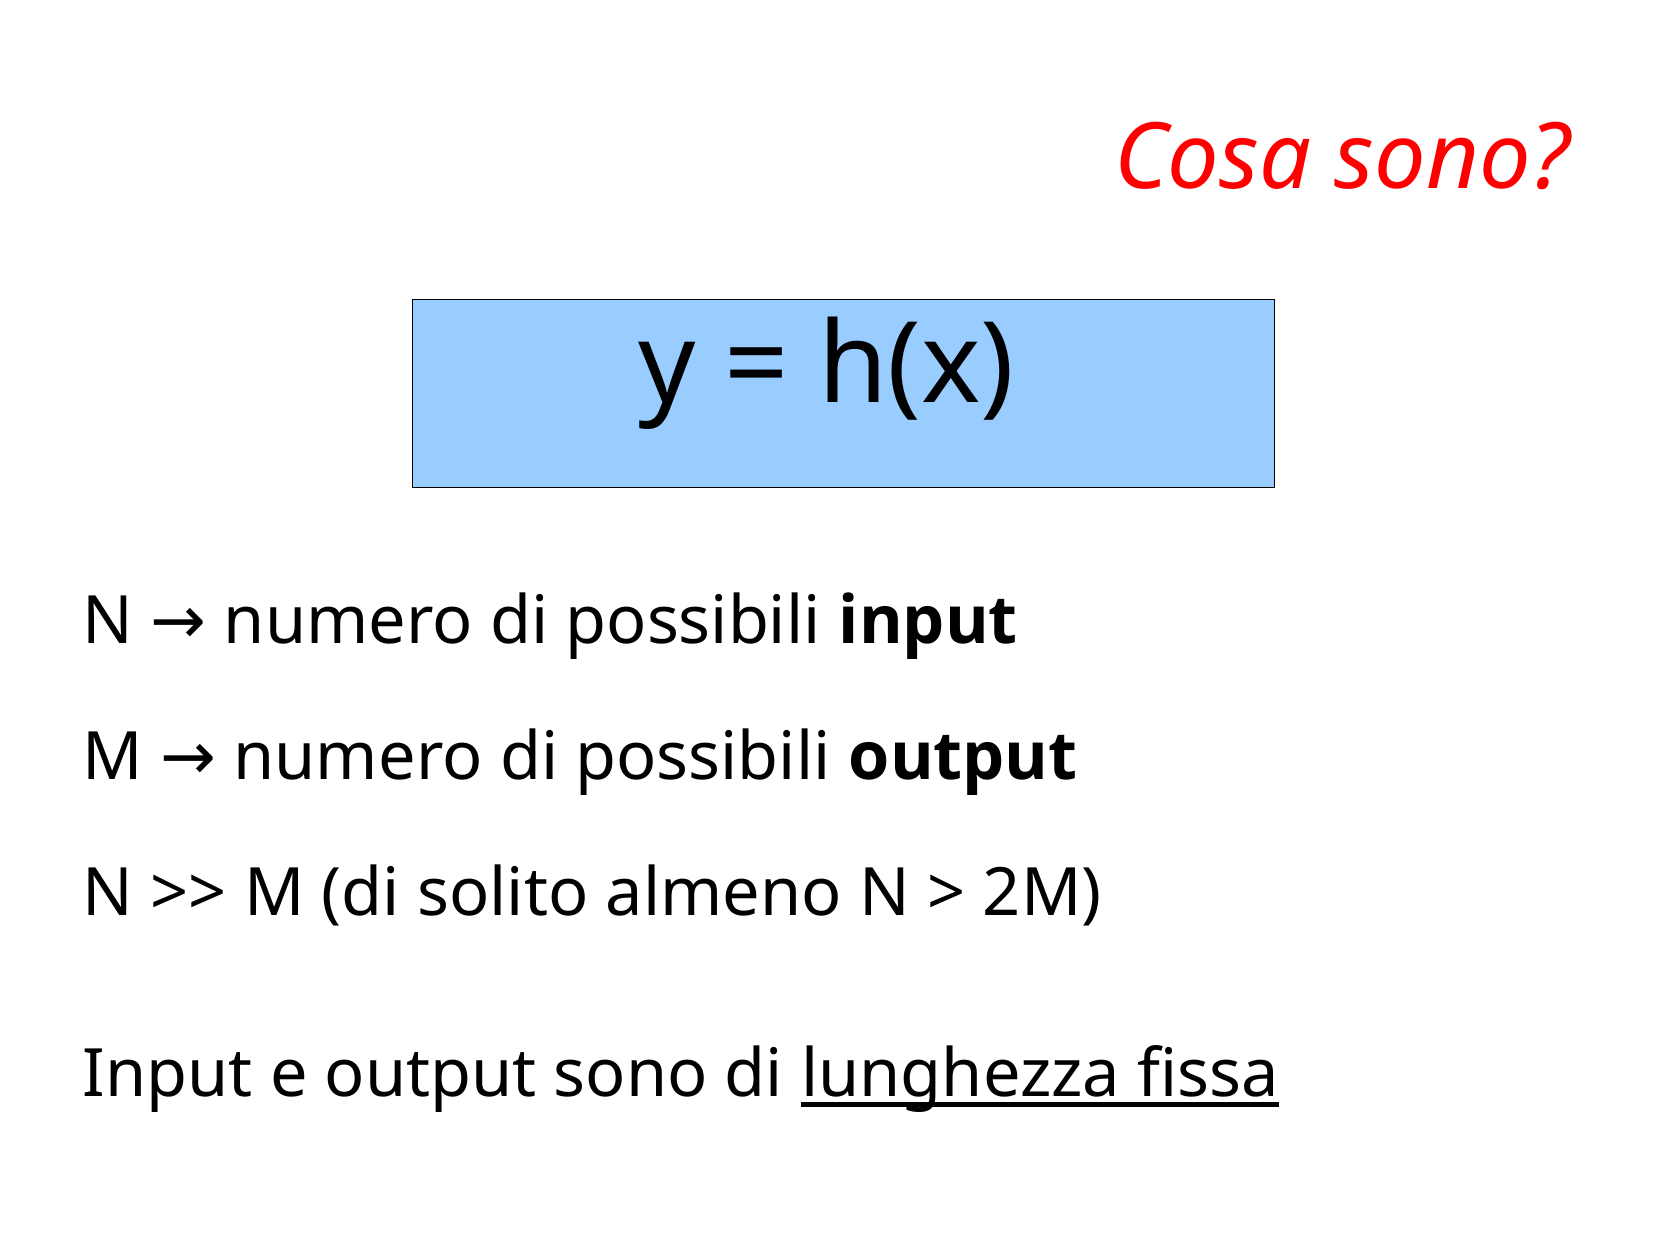

# Cosa sono?
y = h(x)
N → numero di possibili input
M → numero di possibili output
N >> M (di solito almeno N > 2M)
Input e output sono di lunghezza fissa